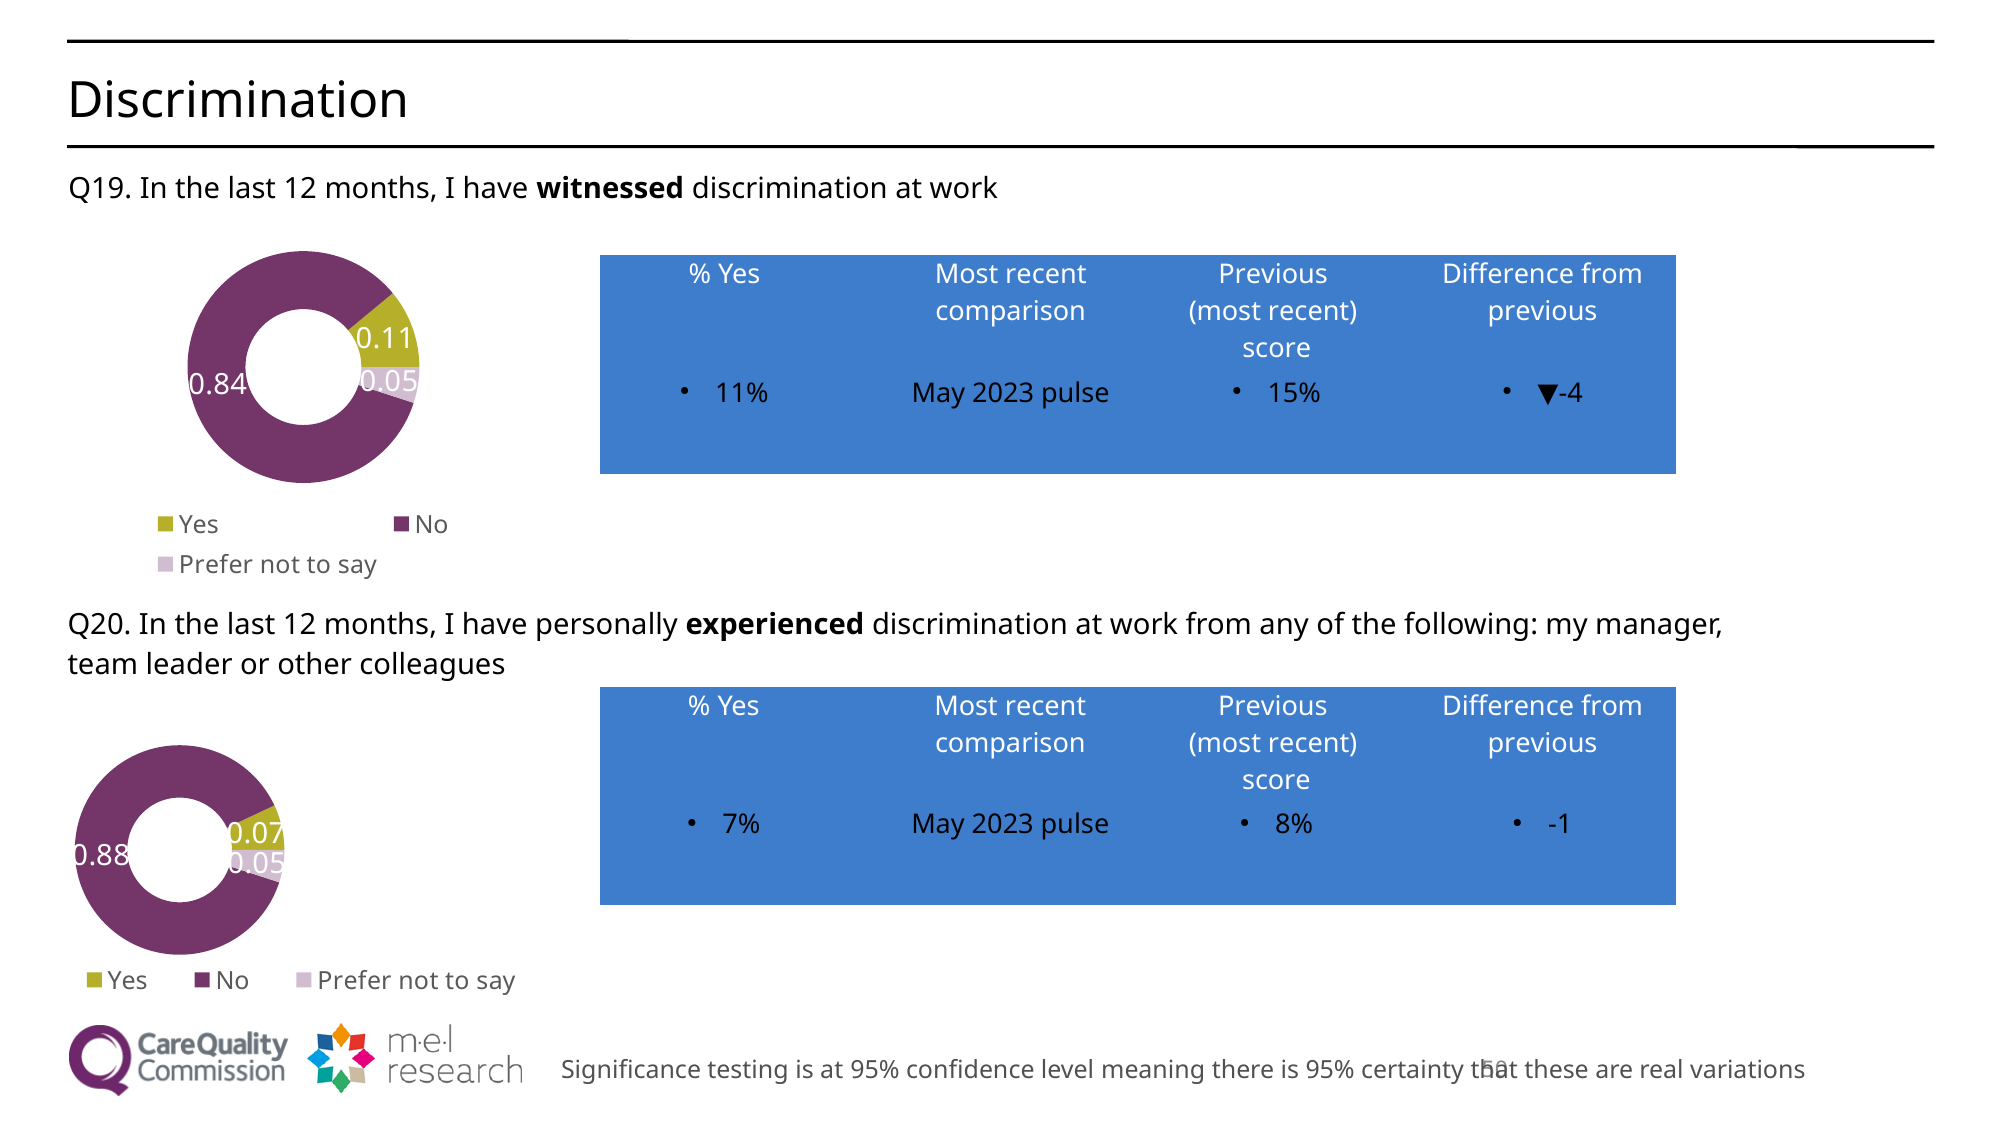

# Discrimination
Q19. In the last 12 months, I have witnessed discrimination at work
### Chart
| Category | x |
|---|---|
| Yes | 0.11 |
| No | 0.84 |
| Prefer not to say | 0.05 || % Yes | | Most recent comparison | Previous (most recent) score | Difference from previous |
| --- | --- | --- | --- | --- |
| 11% | | May 2023 pulse | 15% | ▼-4 |
Q20. In the last 12 months, I have personally experienced discrimination at work from any of the following: my manager, team leader or other colleagues
### Chart
| Category | x |
|---|---|
| Yes | 0.07 |
| No | 0.88 |
| Prefer not to say | 0.05 || % Yes | | Most recent comparison | Previous (most recent) score | Difference from previous |
| --- | --- | --- | --- | --- |
| 7% | | May 2023 pulse | 8% | -1 |
41
Significance testing is at 95% confidence level meaning there is 95% certainty that these are real variations